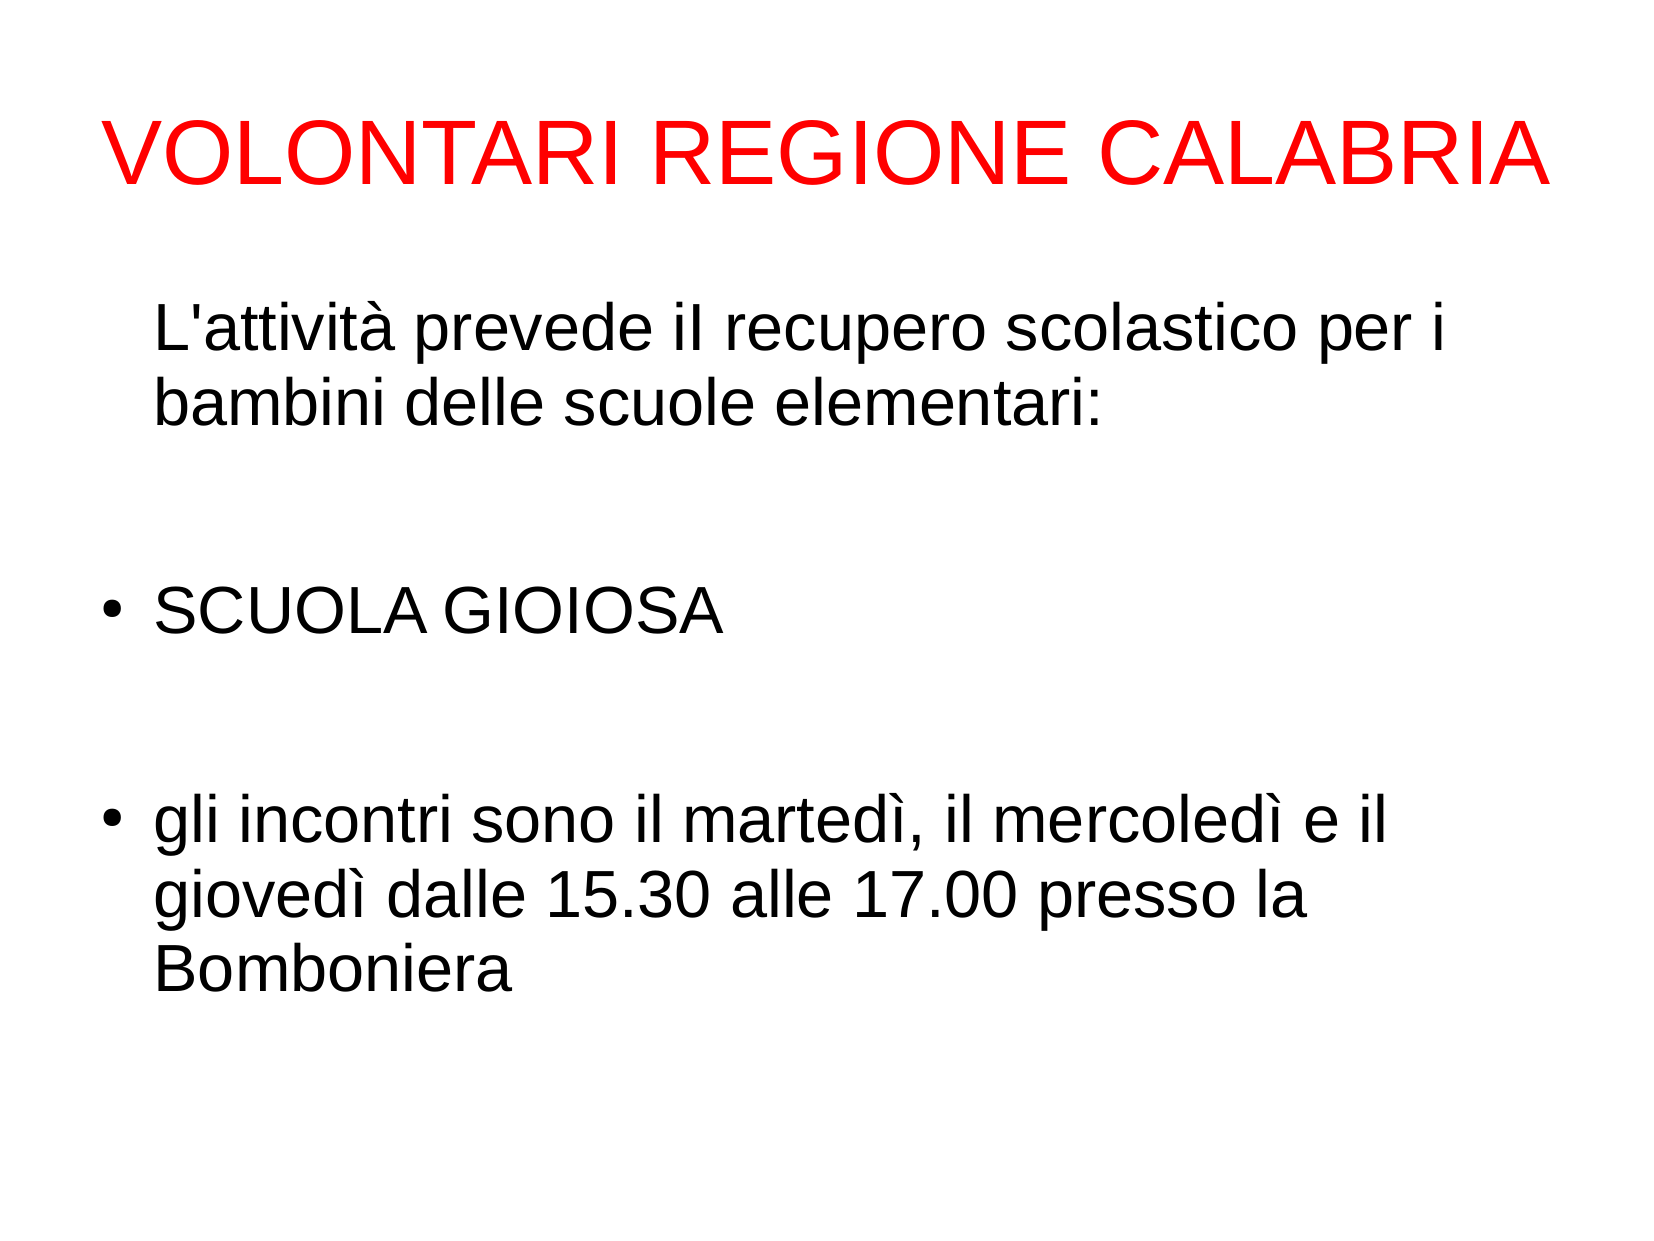

# VOLONTARI REGIONE CALABRIA
L'attività prevede iI recupero scolastico per i bambini delle scuole elementari:
SCUOLA GIOIOSA
gli incontri sono il martedì, il mercoledì e il giovedì dalle 15.30 alle 17.00 presso la Bomboniera